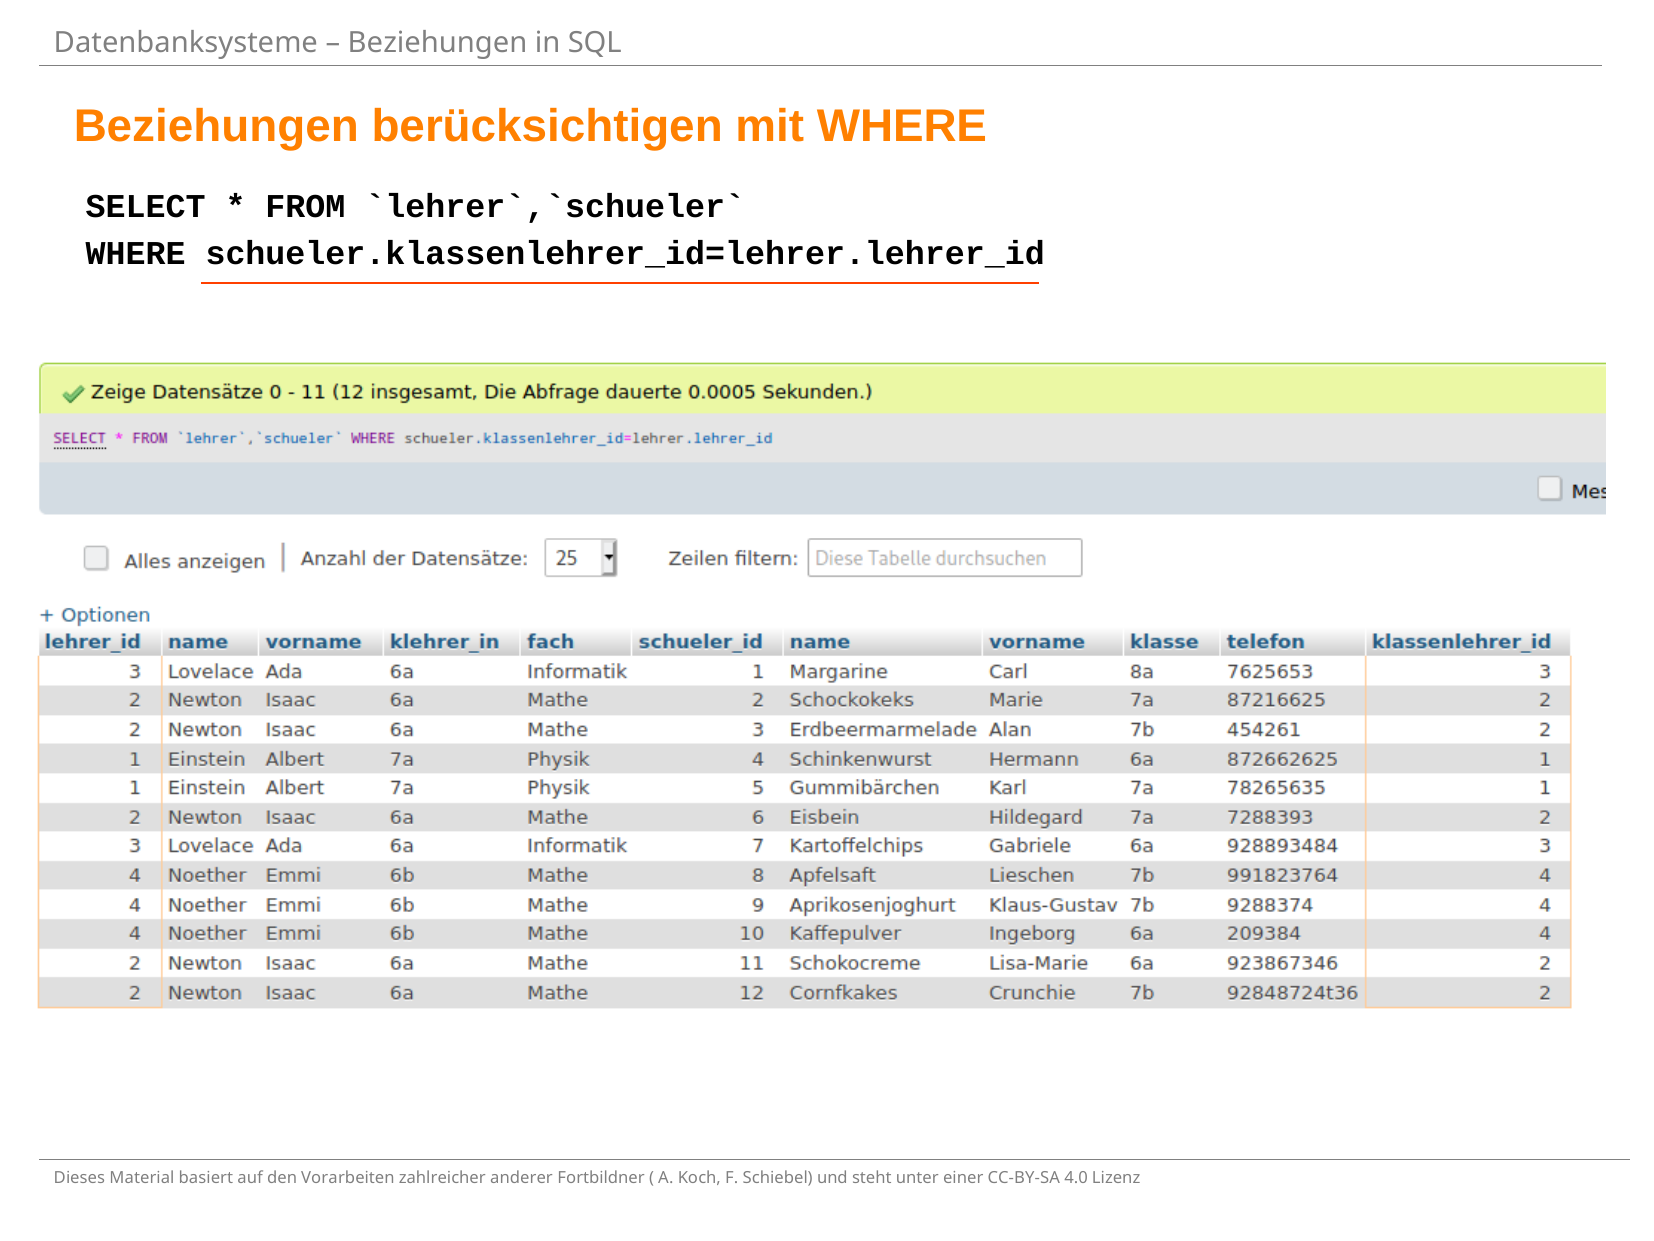

Datenbanksysteme – Beziehungen in SQL
Beziehungen berücksichtigen mit WHERE
SELECT * FROM `lehrer`,`schueler`
WHERE schueler.klassenlehrer_id=lehrer.lehrer_id